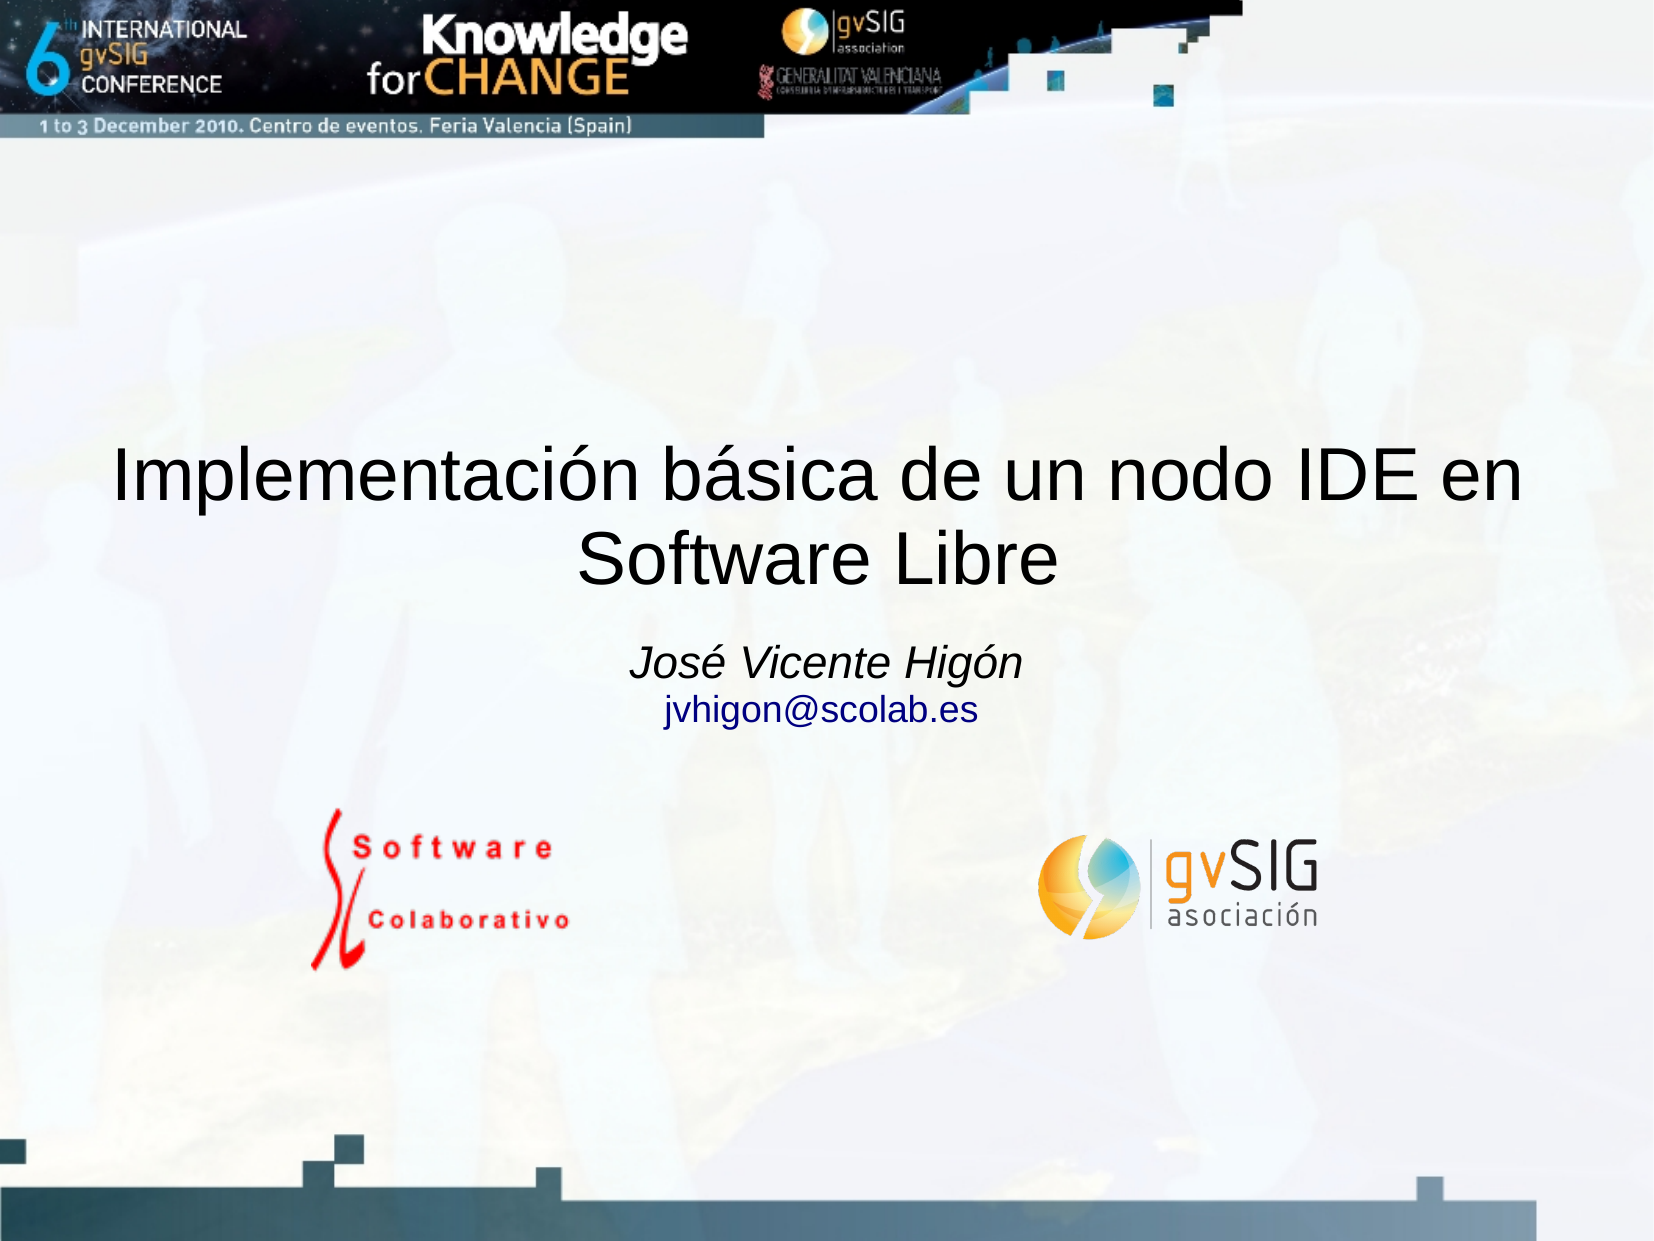

# Implementación básica de un nodo IDE en Software Libre
José Vicente Higón
jvhigon@scolab.es